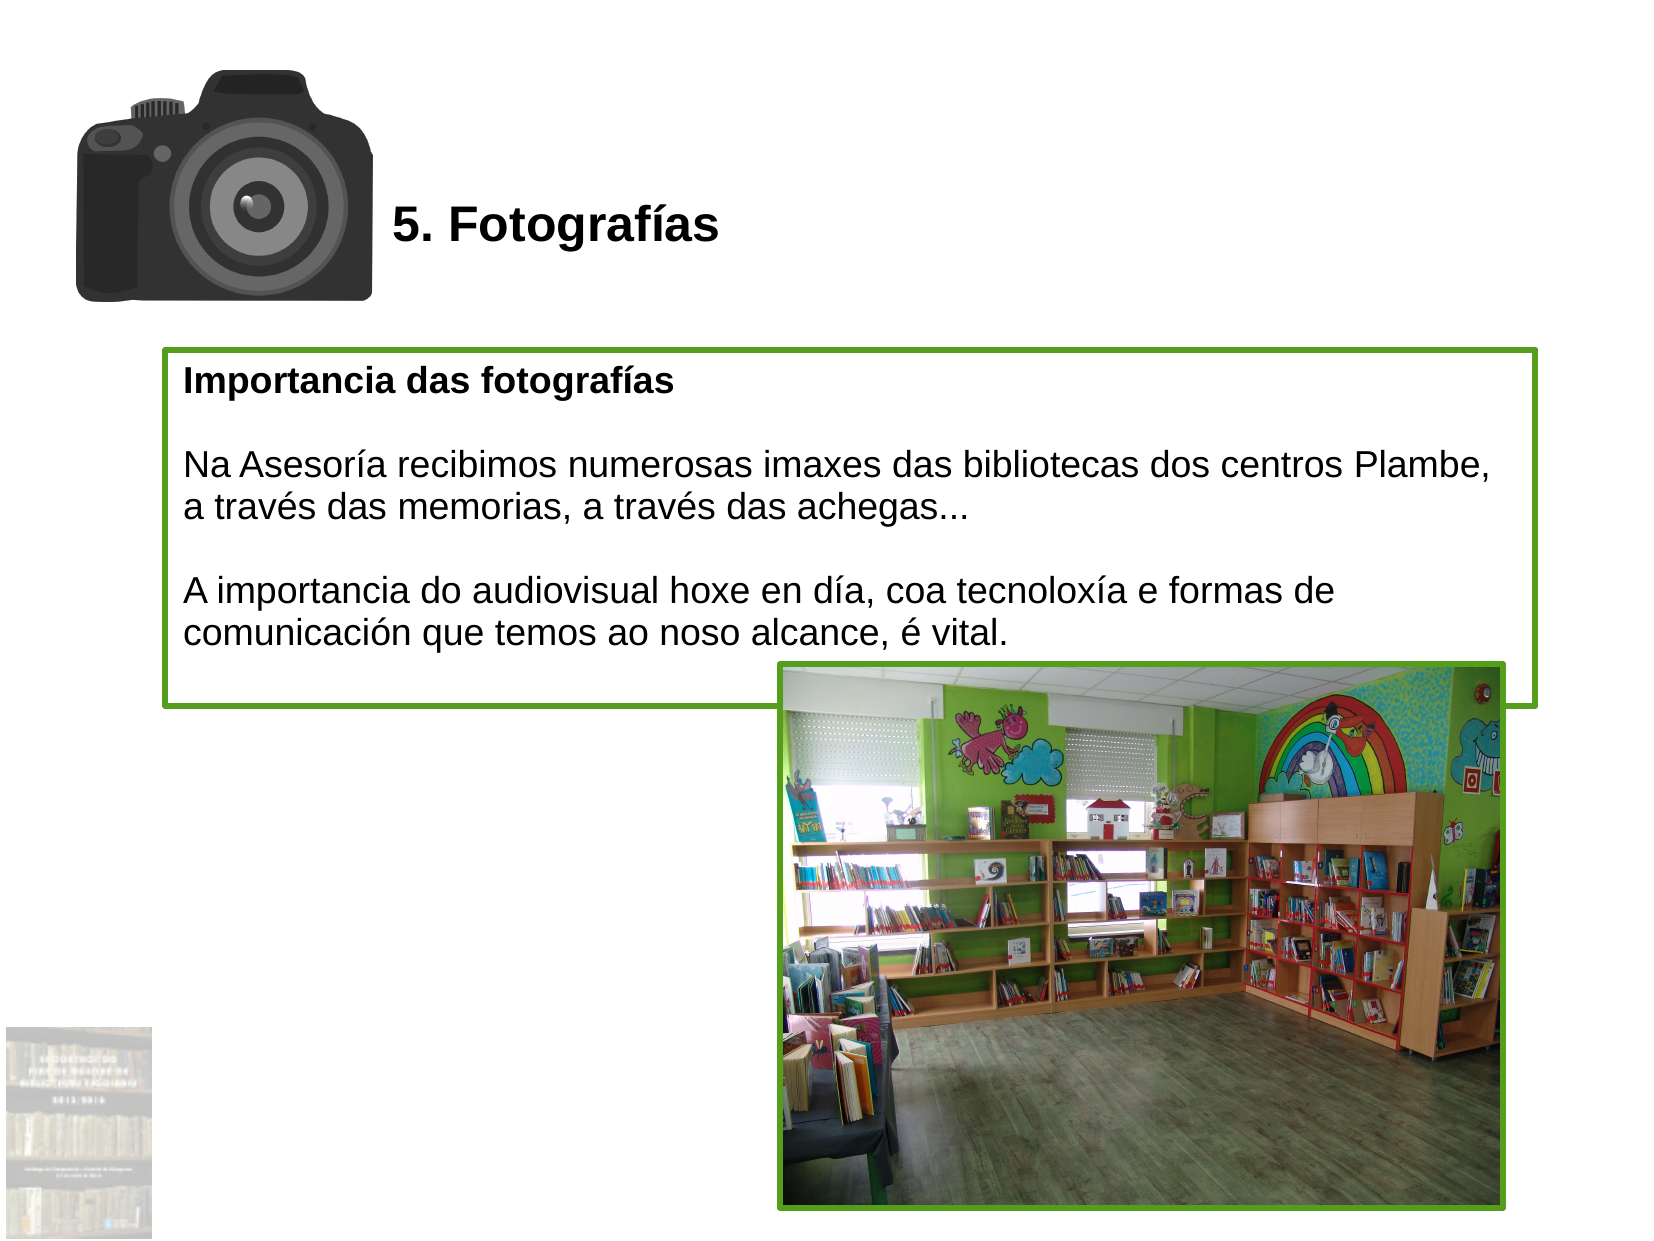

5. Fotografías
Importancia das fotografías
Na Asesoría recibimos numerosas imaxes das bibliotecas dos centros Plambe, a través das memorias, a través das achegas...
A importancia do audiovisual hoxe en día, coa tecnoloxía e formas de comunicación que temos ao noso alcance, é vital.